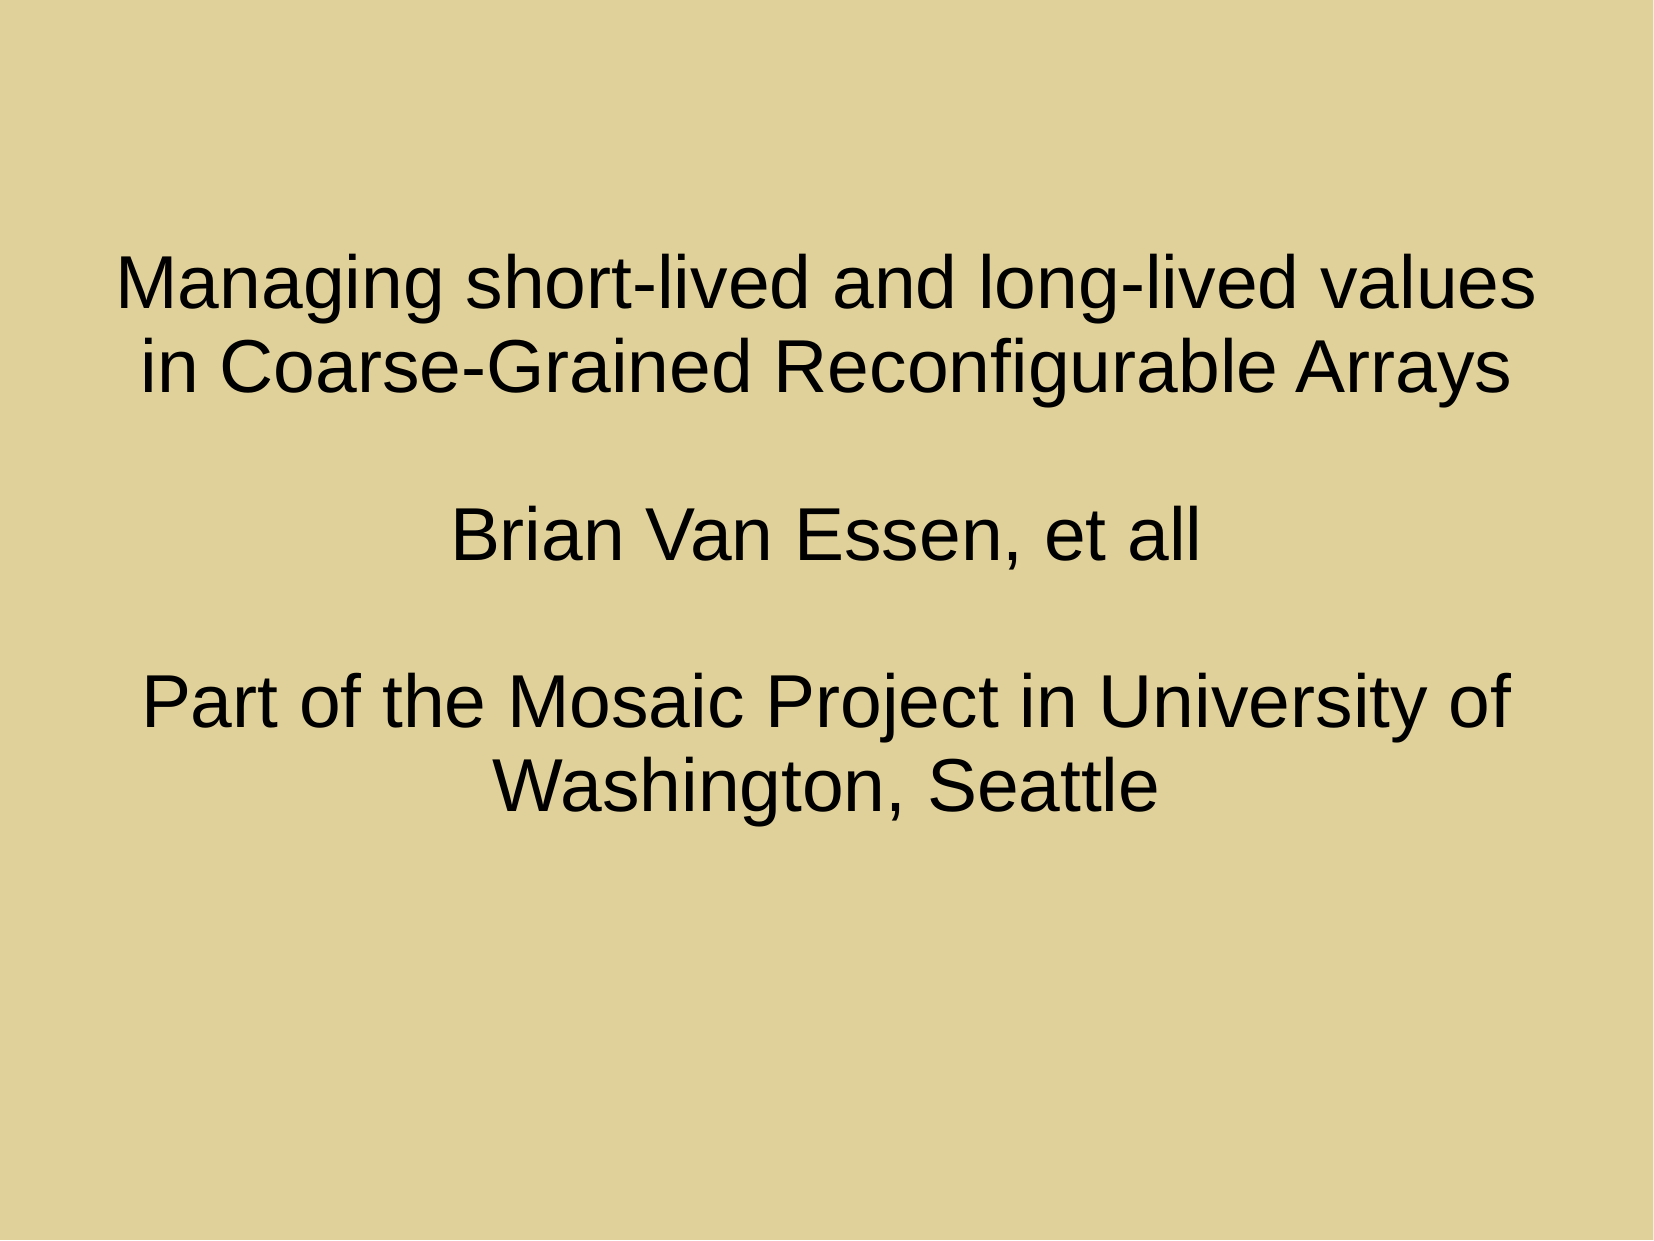

# Managing short-lived and long-lived values in Coarse-Grained Reconﬁgurable Arrays Brian Van Essen, et all Part of the Mosaic Project in University of Washington, Seattle